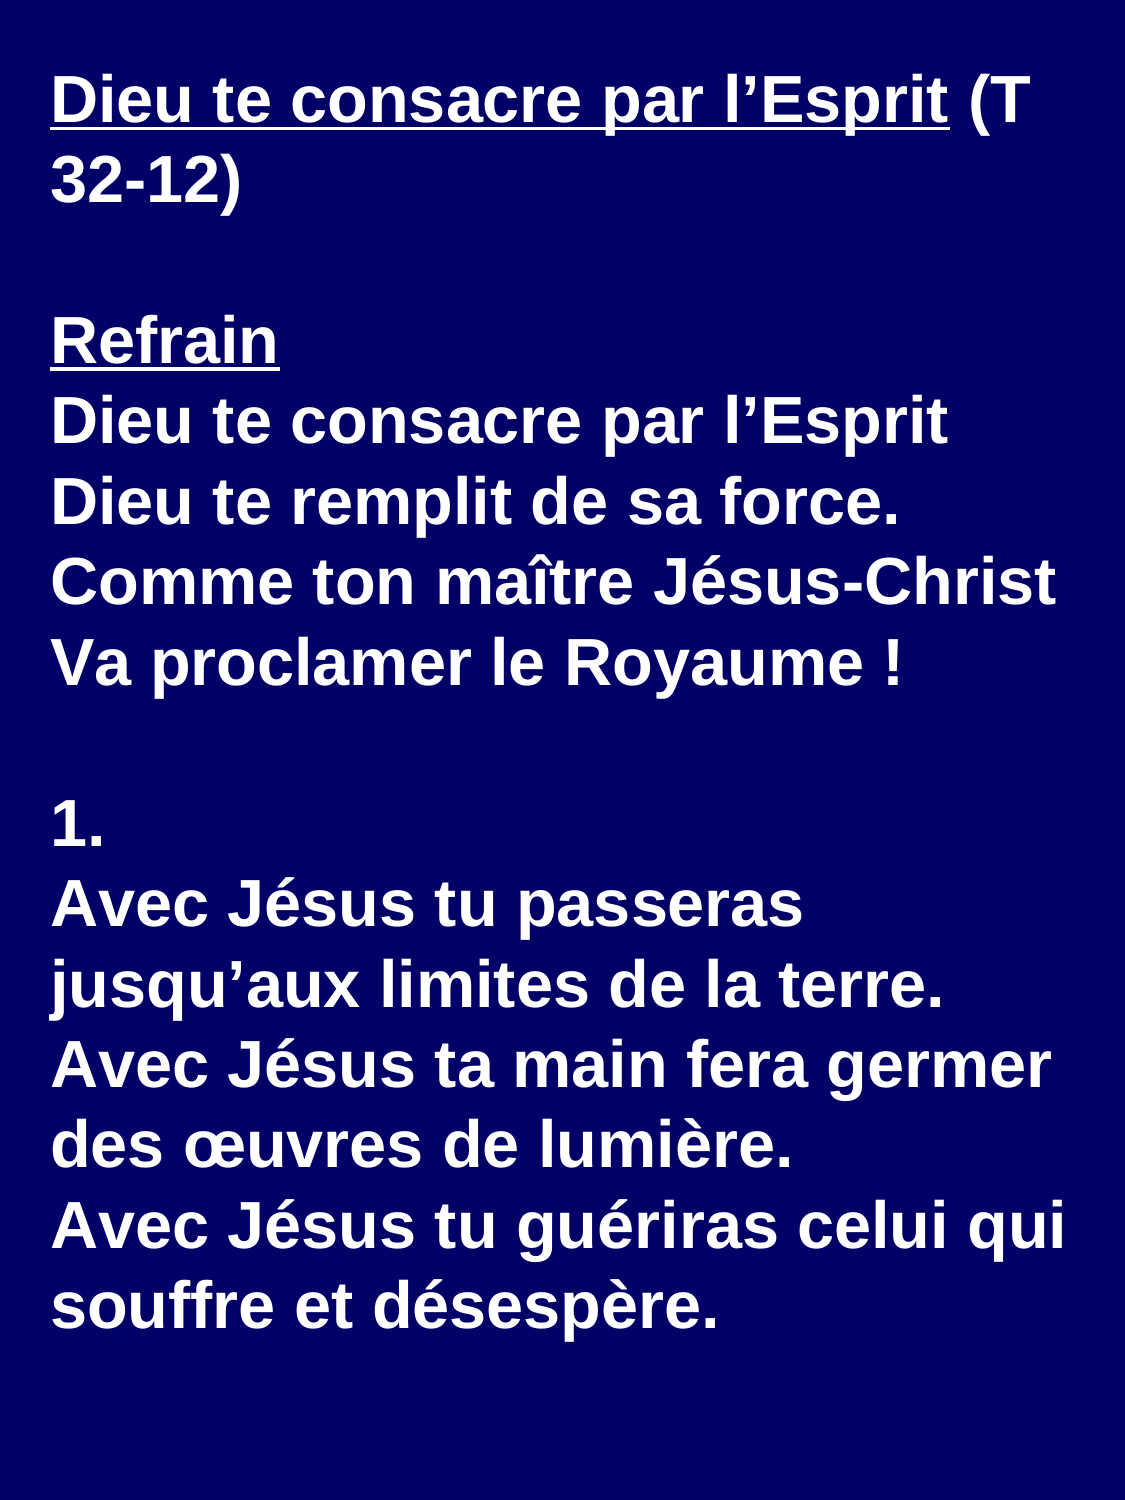

Dieu te consacre par l’Esprit (T 32-12)
Refrain
Dieu te consacre par l’Esprit
Dieu te remplit de sa force.
Comme ton maître Jésus-Christ
Va proclamer le Royaume !
1.
Avec Jésus tu passeras
jusqu’aux limites de la terre.
Avec Jésus ta main fera germer
des œuvres de lumière.
Avec Jésus tu guériras celui qui souffre et désespère.